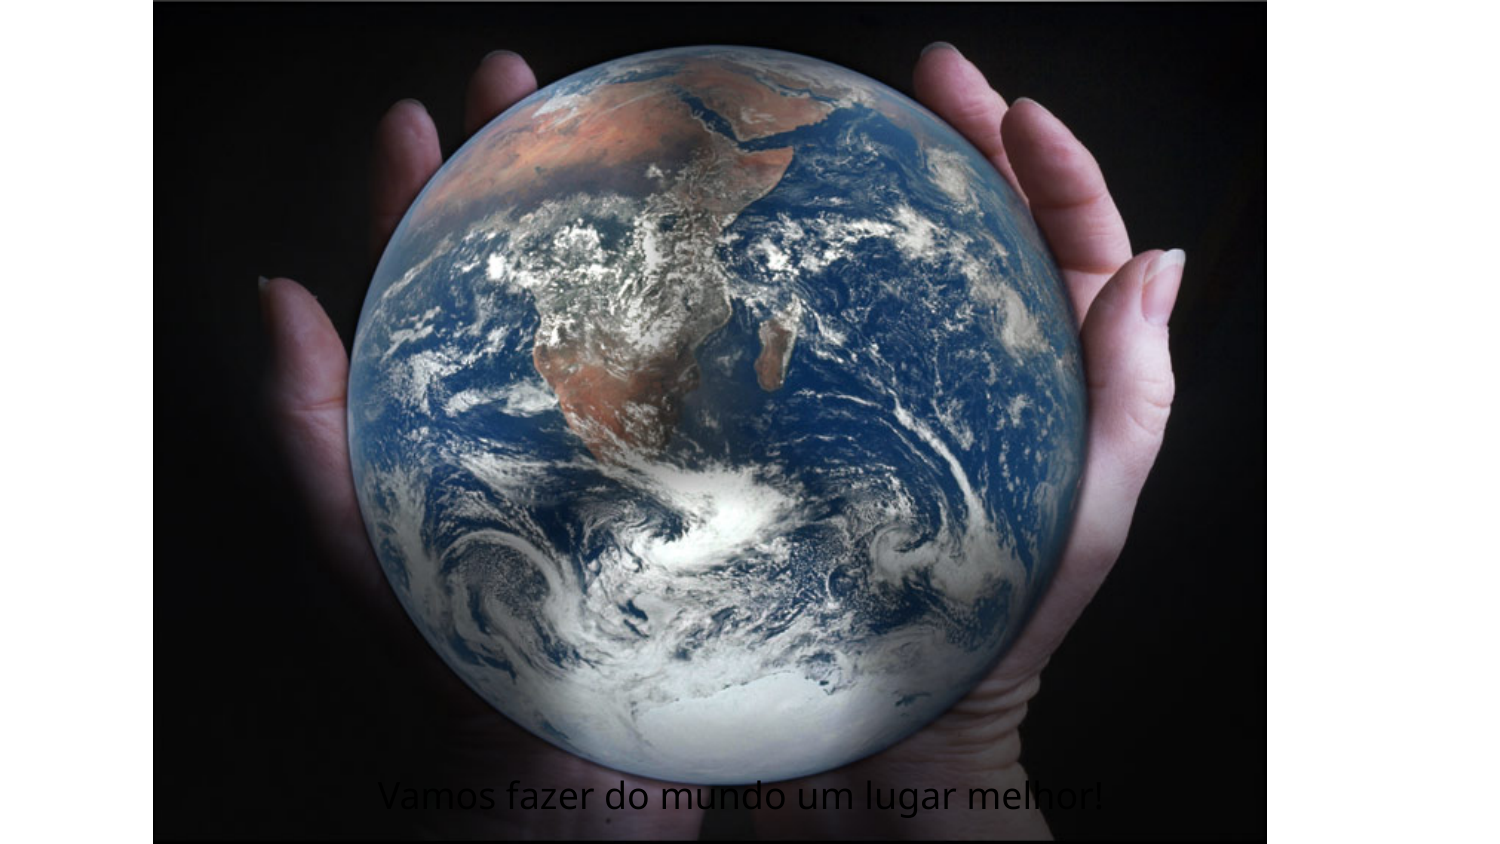

# Vamos fazer do mundo um lugar melhor!